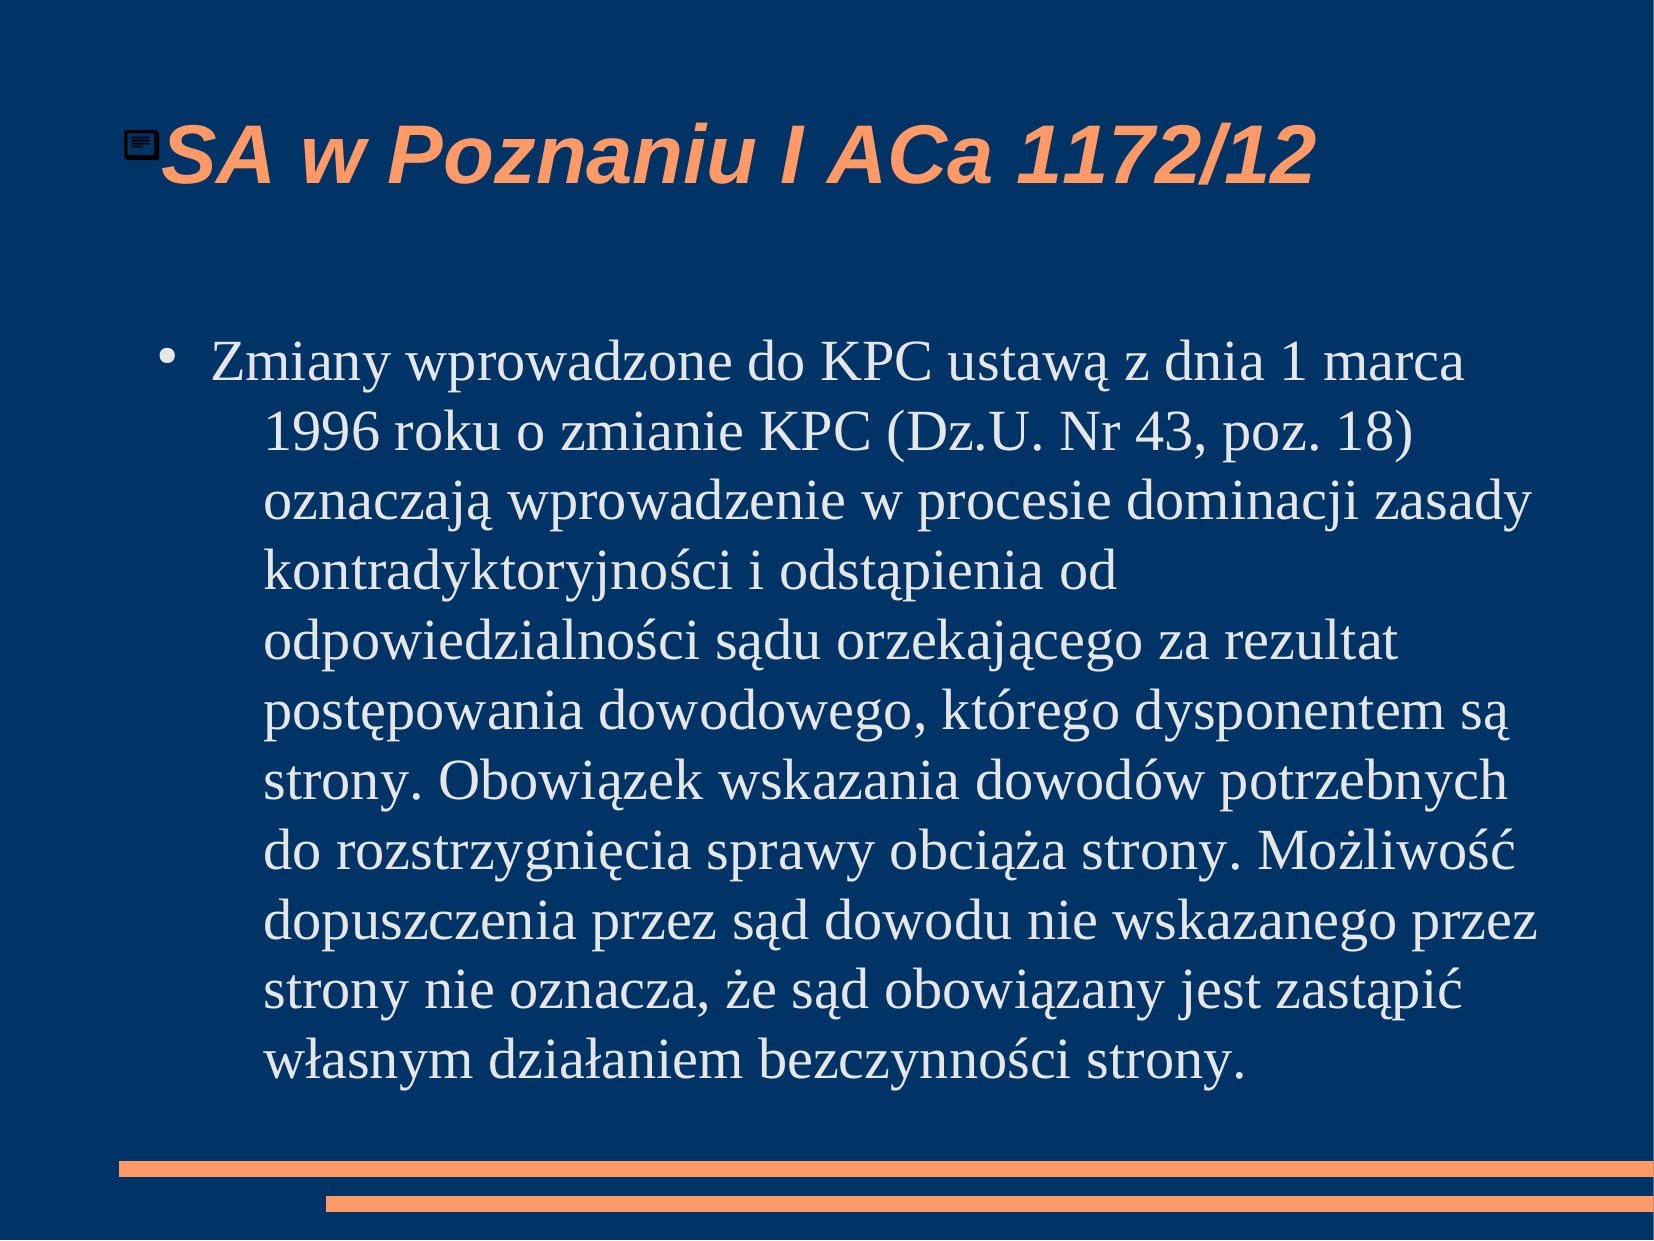

# SA w Poznaniu I ACa 1172/12
Zmiany wprowadzone do KPC ustawą z dnia 1 marca 1996 roku o zmianie KPC (Dz.U. Nr 43, poz. 18) oznaczają wprowadzenie w procesie dominacji zasady kontradyktoryjności i odstąpienia od odpowiedzialności sądu orzekającego za rezultat postępowania dowodowego, którego dysponentem są strony. Obowiązek wskazania dowodów potrzebnych do rozstrzygnięcia sprawy obciąża strony. Możliwość dopuszczenia przez sąd dowodu nie wskazanego przez strony nie oznacza, że sąd obowiązany jest zastąpić własnym działaniem bezczynności strony.